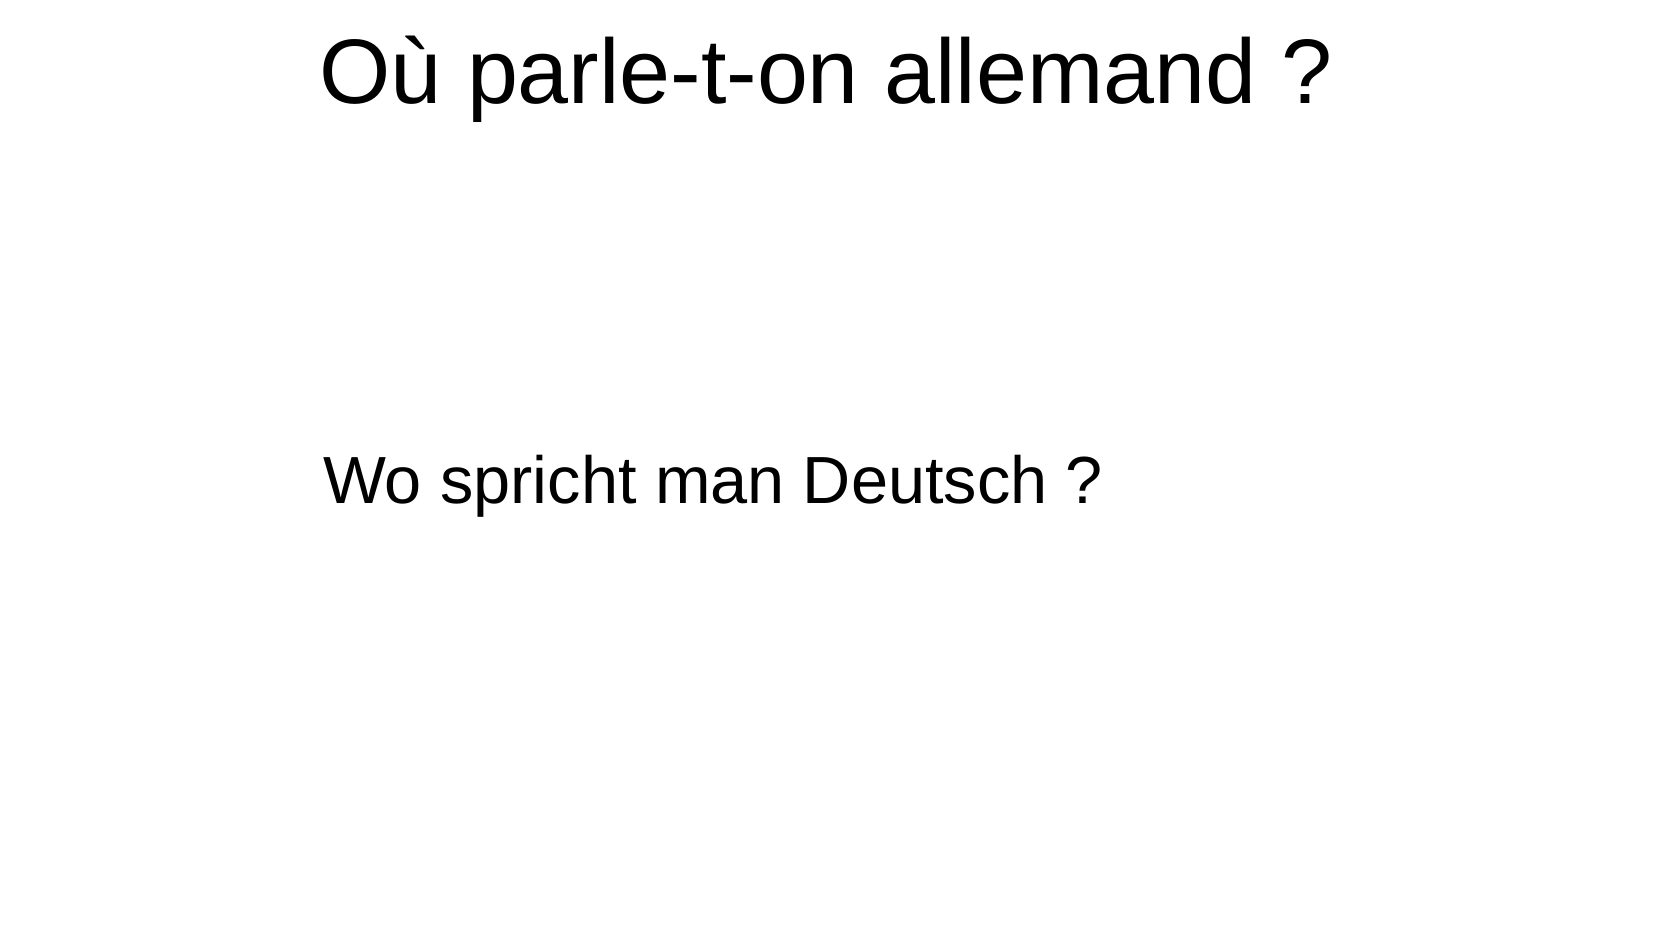

# Où parle-t-on allemand ?
 Wo spricht man Deutsch ?